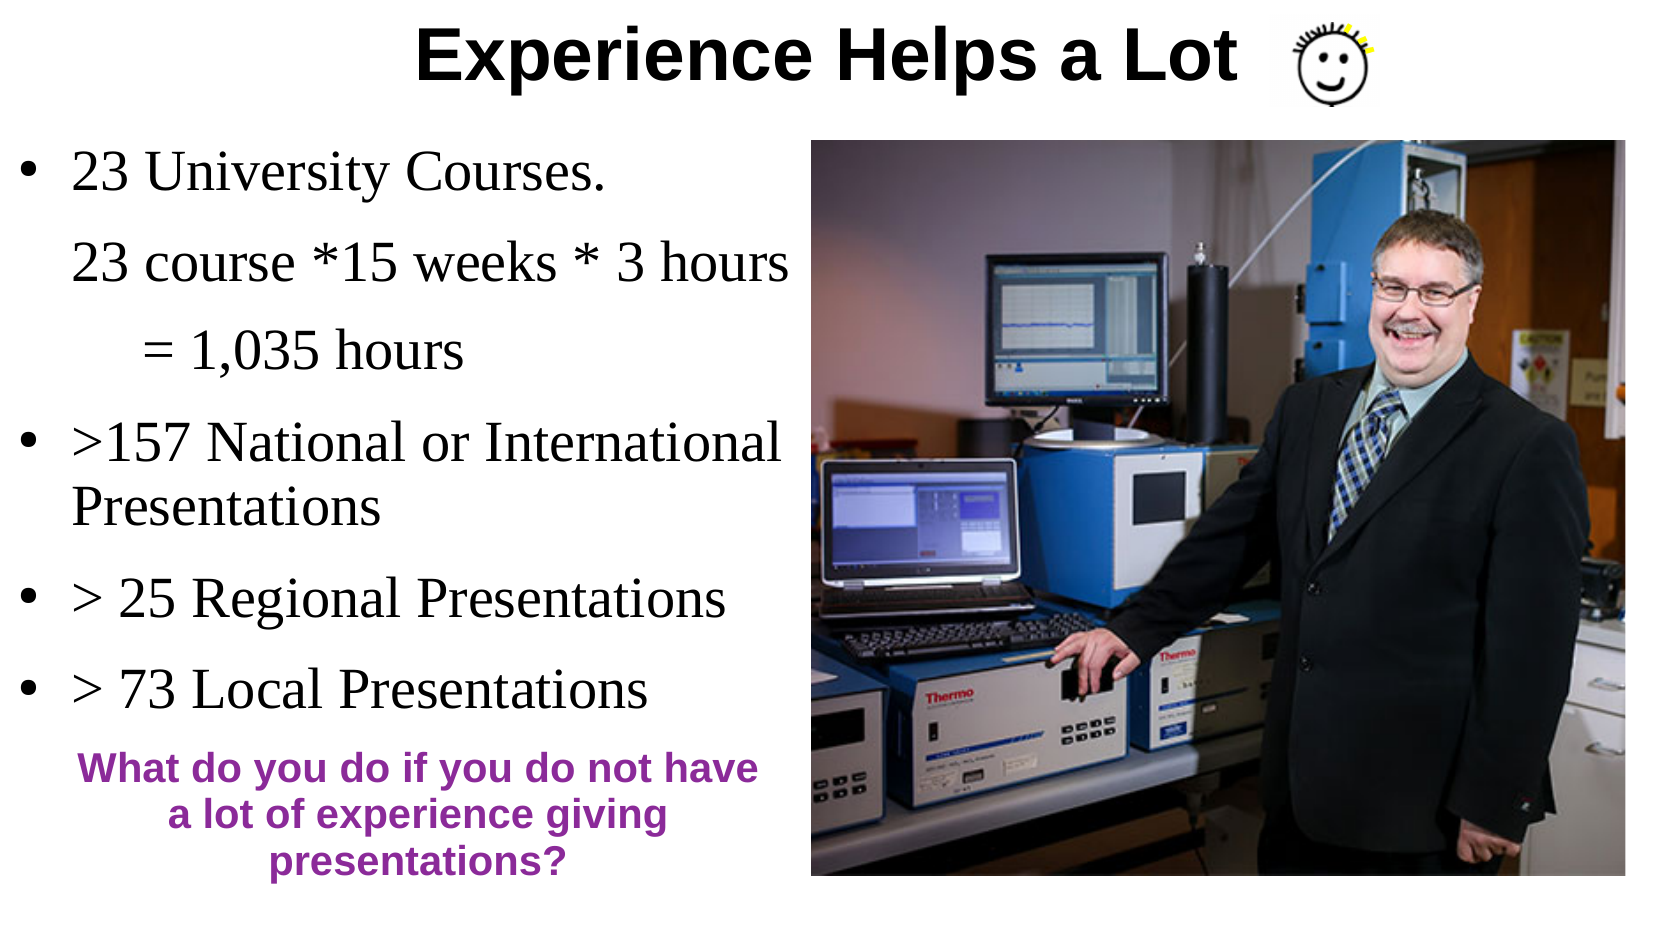

# Experience Helps a Lot
23 University Courses.
23 course *15 weeks * 3 hours
= 1,035 hours
>157 National or International Presentations
> 25 Regional Presentations
> 73 Local Presentations
What do you do if you do not have a lot of experience giving presentations?